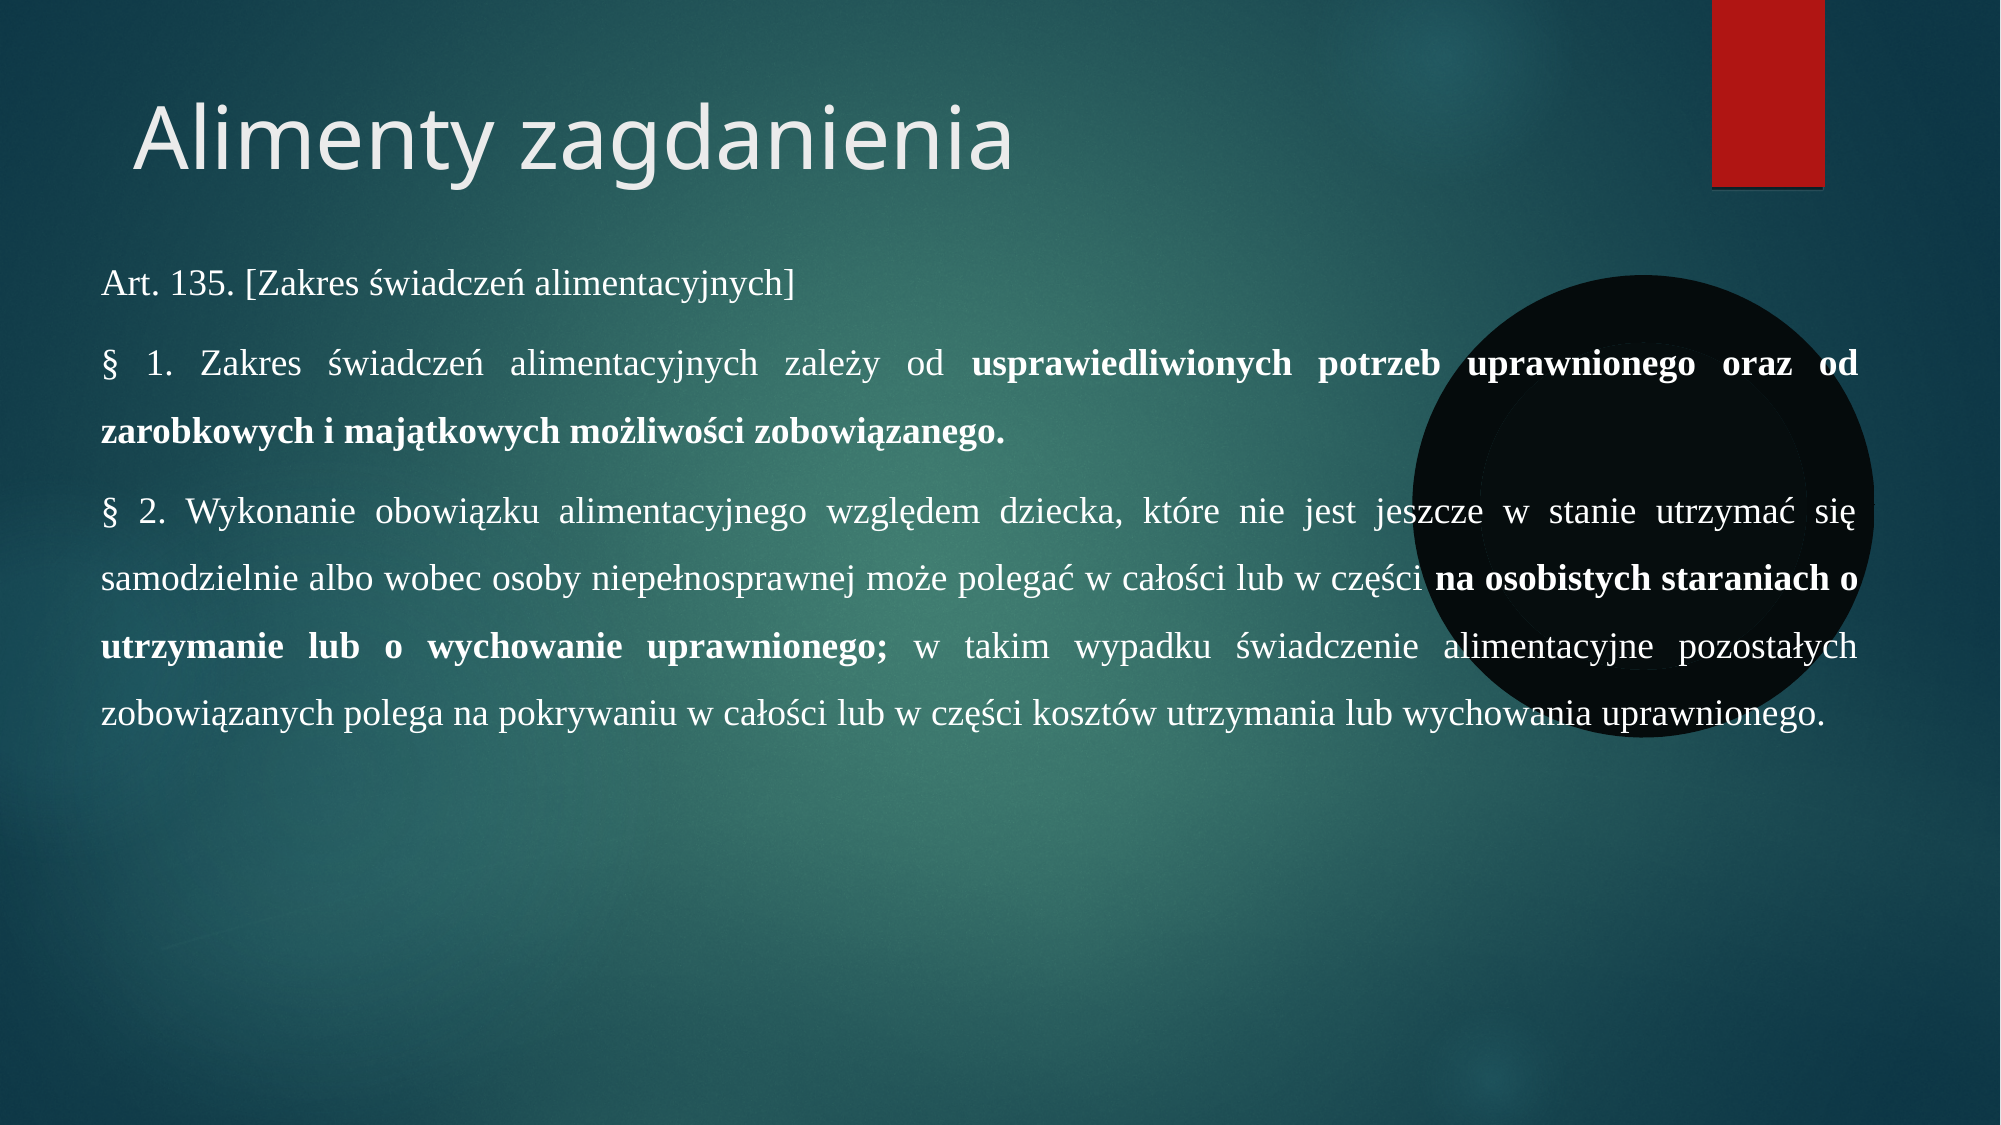

# Alimenty zagdanienia
Art. 135. [Zakres świadczeń alimentacyjnych]
§ 1. Zakres świadczeń alimentacyjnych zależy od usprawiedliwionych potrzeb uprawnionego oraz od zarobkowych i majątkowych możliwości zobowiązanego.
§ 2. Wykonanie obowiązku alimentacyjnego względem dziecka, które nie jest jeszcze w stanie utrzymać się samodzielnie albo wobec osoby niepełnosprawnej może polegać w całości lub w części na osobistych staraniach o utrzymanie lub o wychowanie uprawnionego; w takim wypadku świadczenie alimentacyjne pozostałych zobowiązanych polega na pokrywaniu w całości lub w części kosztów utrzymania lub wychowania uprawnionego.